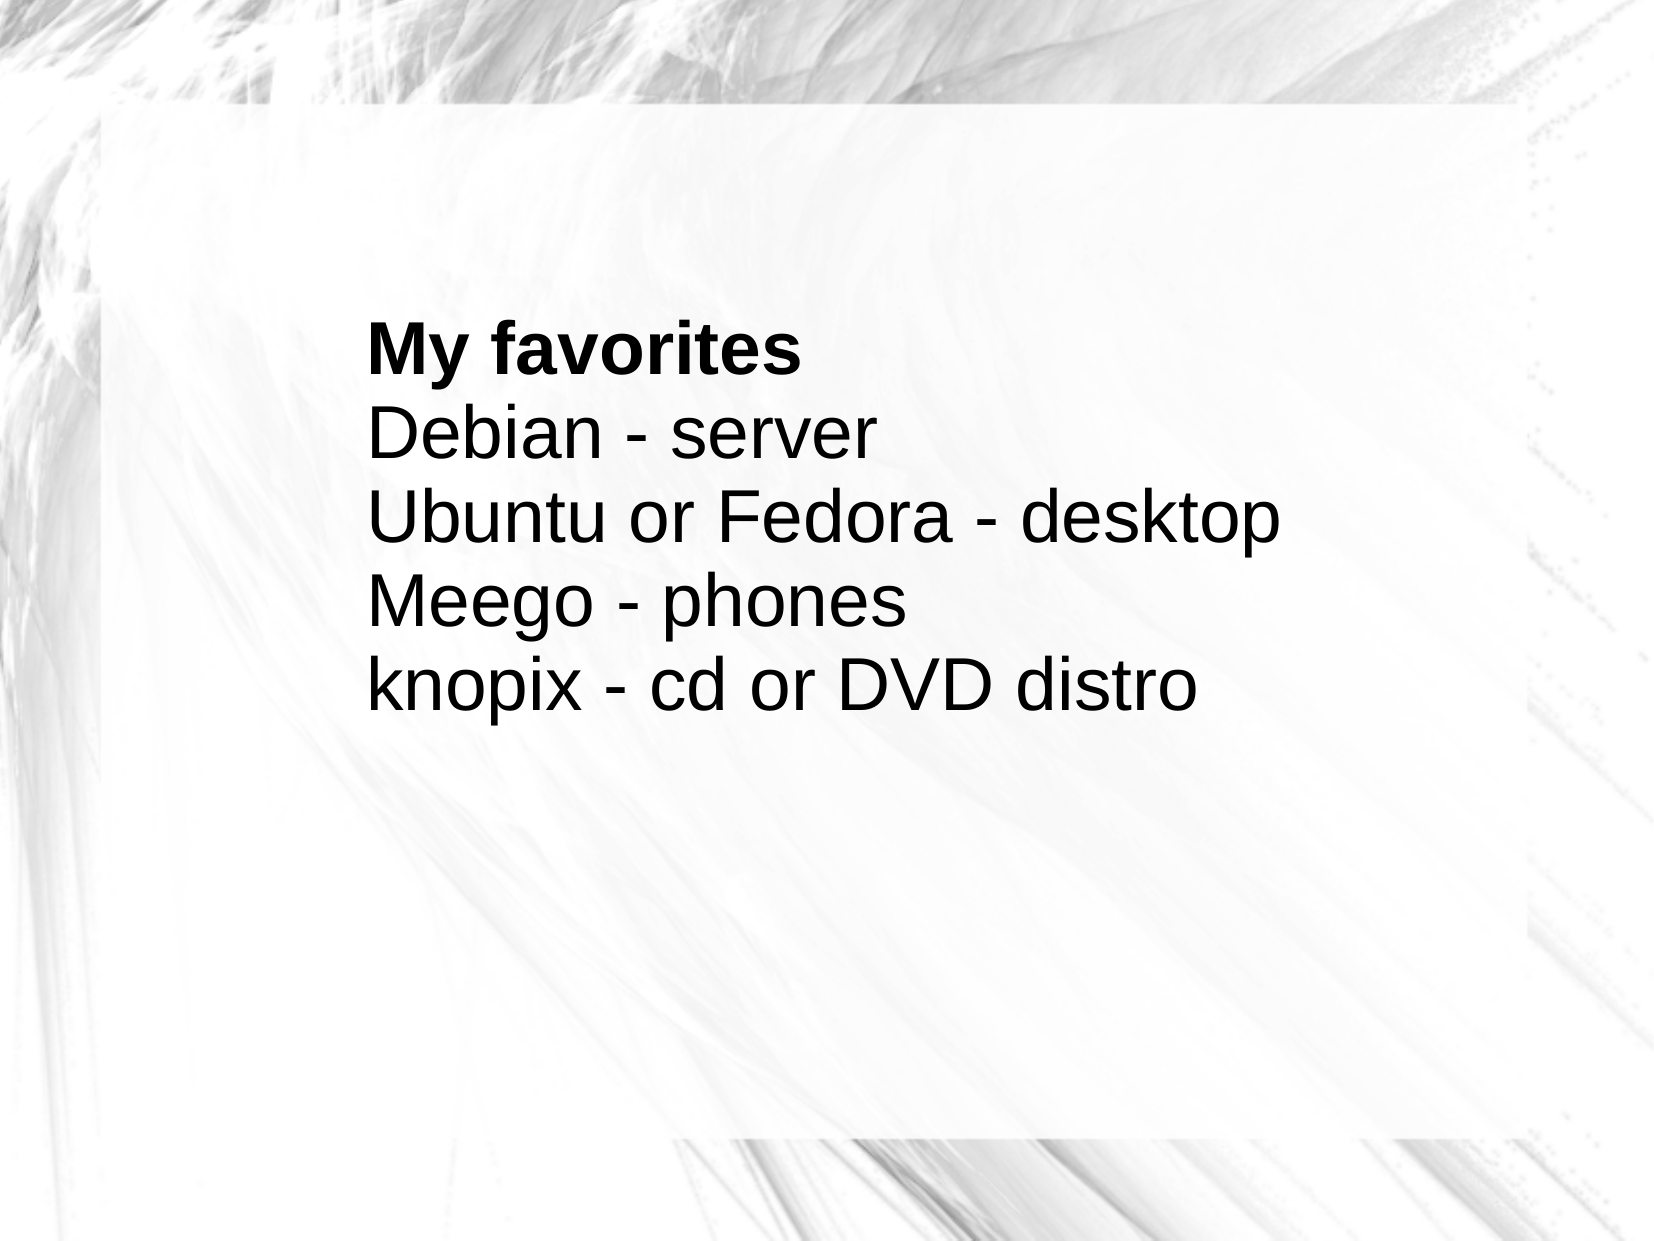

My favorites
Debian - server
Ubuntu or Fedora - desktop
Meego - phones
knopix - cd or DVD distro